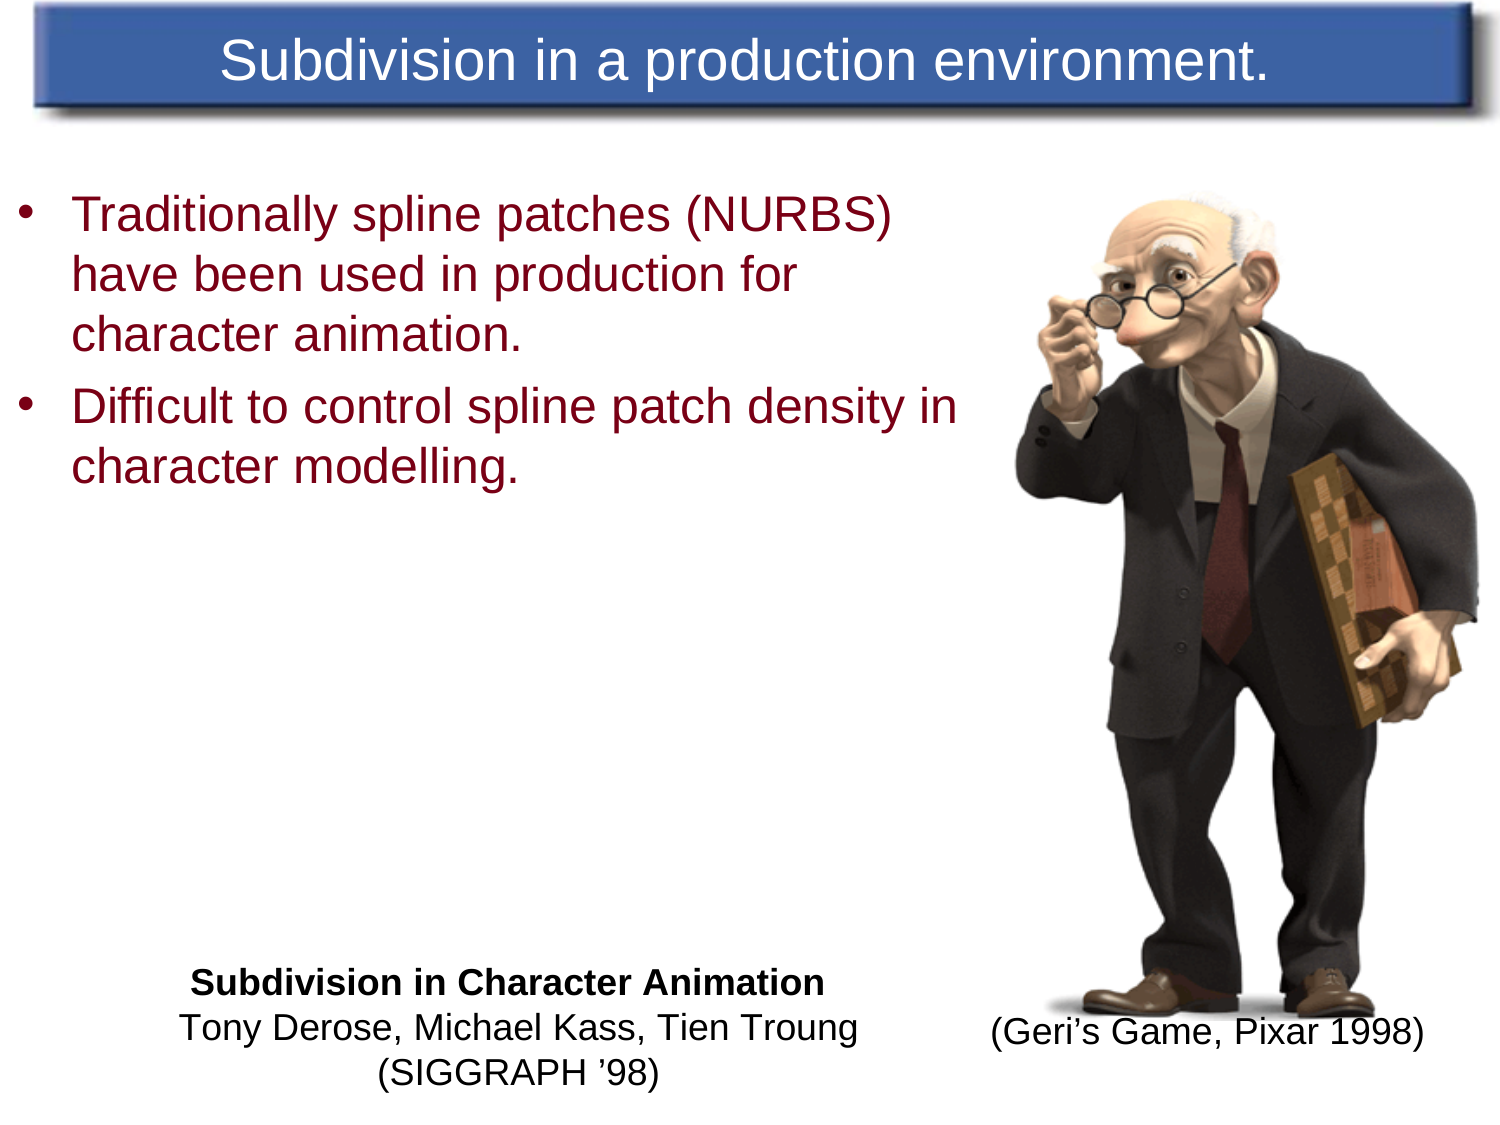

# Subdivision in a production environment.
Traditionally spline patches (NURBS) have been used in production for character animation.
Difficult to control spline patch density in character modelling.
Subdivision in Character Animation
Tony Derose, Michael Kass, Tien Troung
(SIGGRAPH ’98)
(Geri’s Game, Pixar 1998)